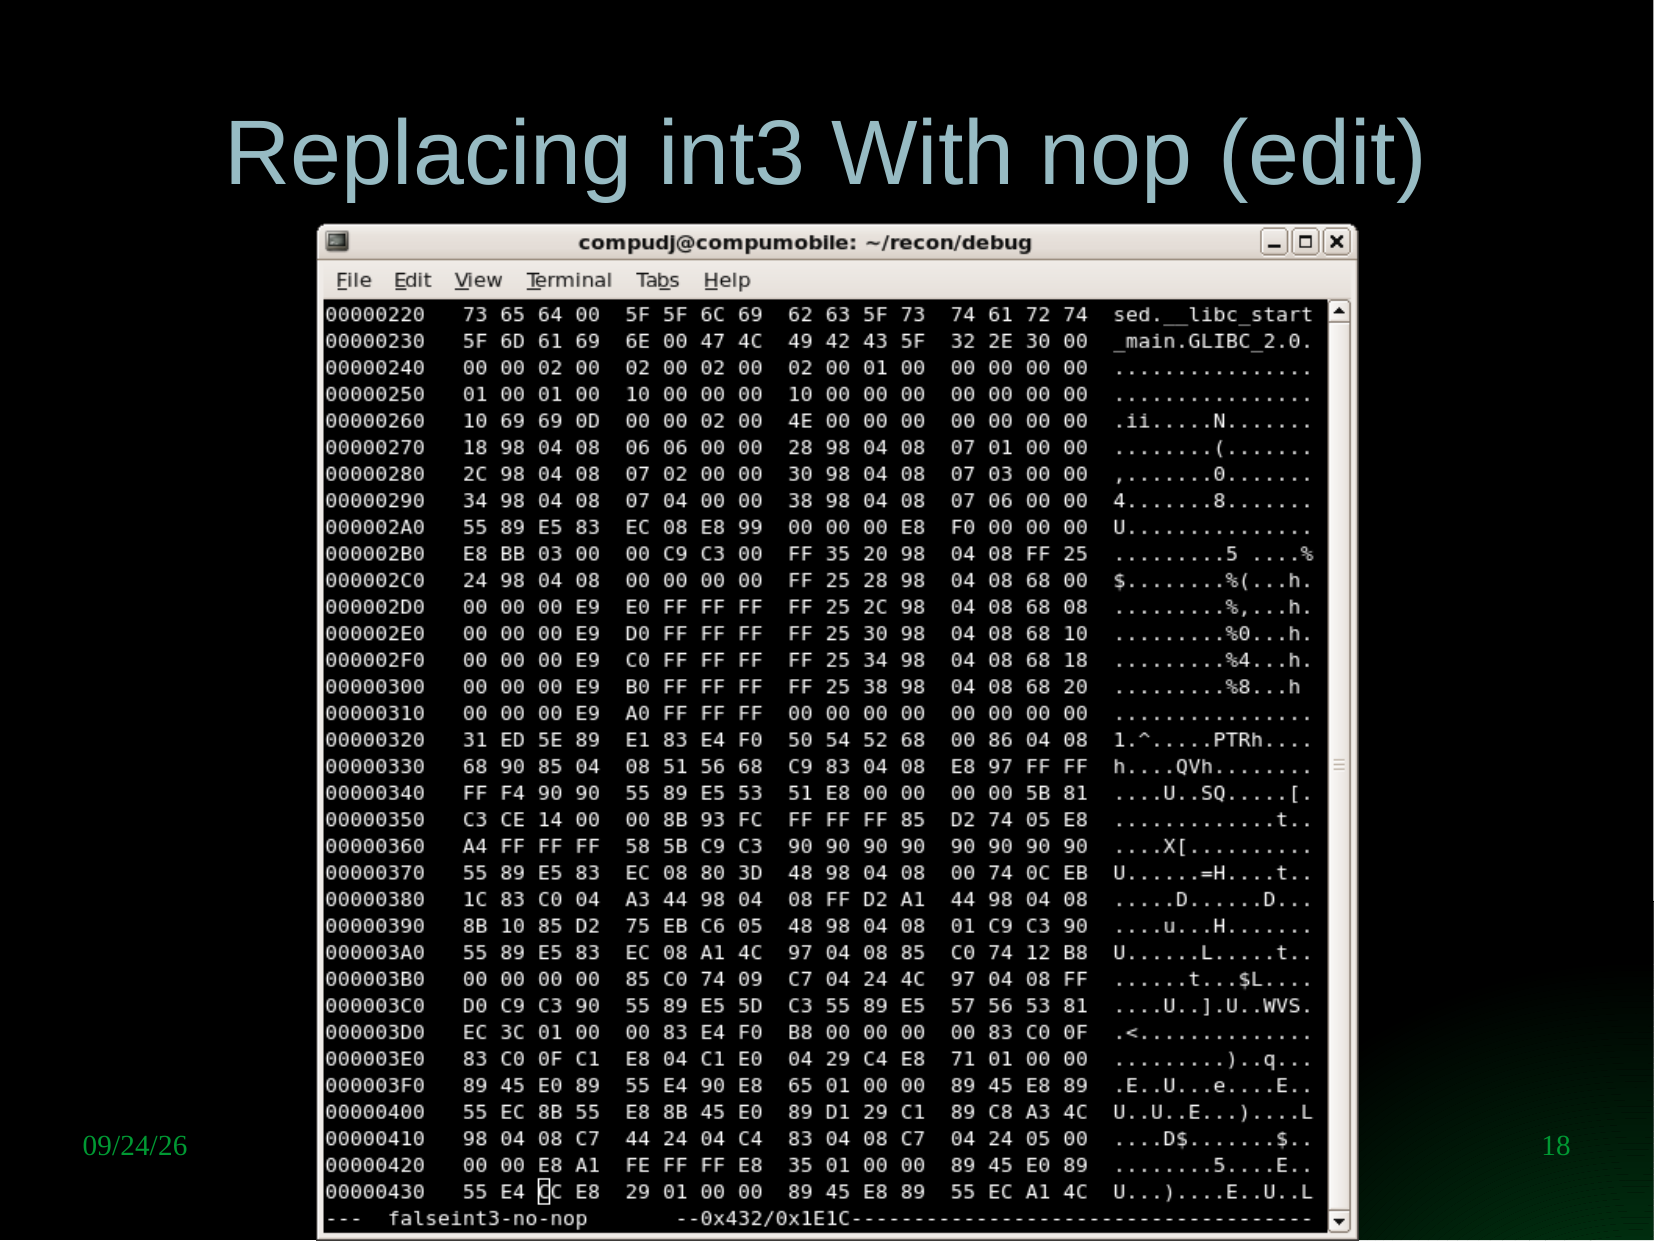

# Replacing int3 With nop (edit)
Mathieu Desnoyers, Recon 2006
18